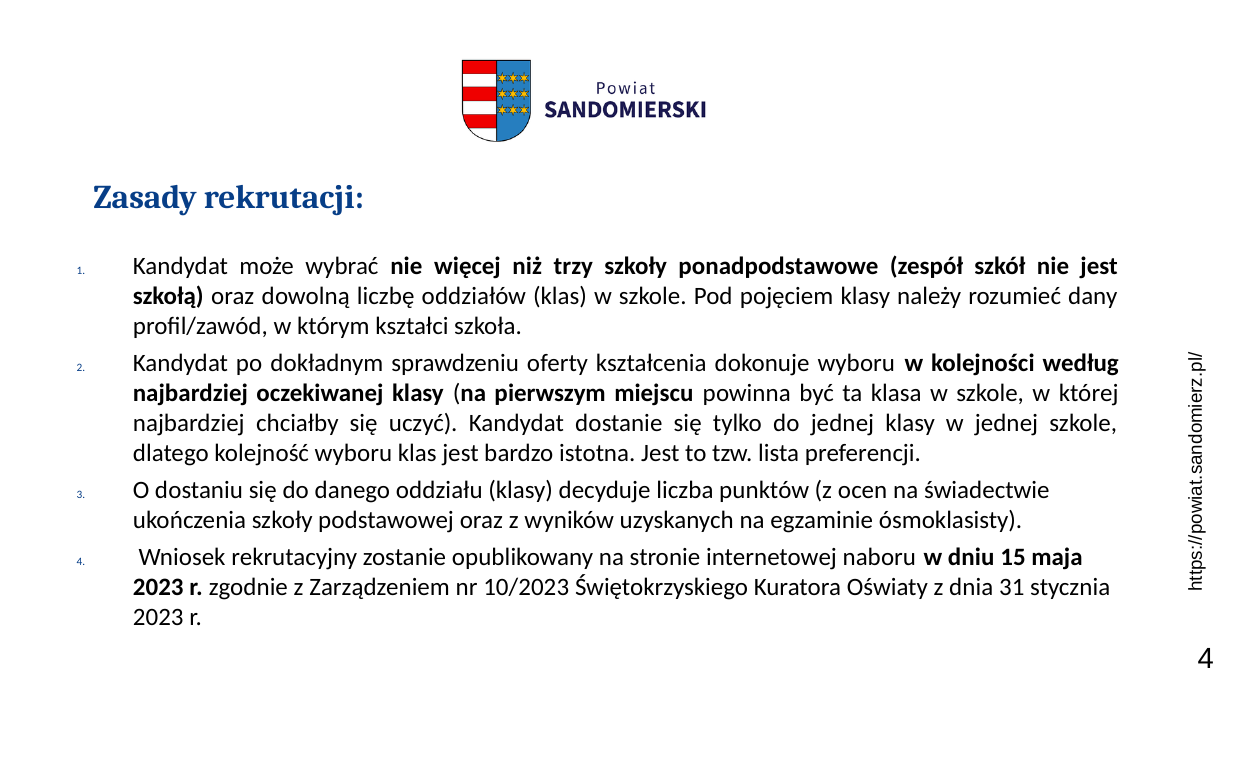

# Zasady rekrutacji:
Kandydat może wybrać nie więcej niż trzy szkoły ponadpodstawowe (zespół szkół nie jest szkołą) oraz dowolną liczbę oddziałów (klas) w szkole. Pod pojęciem klasy należy rozumieć dany profil/zawód, w którym kształci szkoła.
Kandydat po dokładnym sprawdzeniu oferty kształcenia dokonuje wyboru w kolejności według najbardziej oczekiwanej klasy (na pierwszym miejscu powinna być ta klasa w szkole, w której najbardziej chciałby się uczyć). Kandydat dostanie się tylko do jednej klasy w jednej szkole, dlatego kolejność wyboru klas jest bardzo istotna. Jest to tzw. lista preferencji.
O dostaniu się do danego oddziału (klasy) decyduje liczba punktów (z ocen na świadectwie ukończenia szkoły podstawowej oraz z wyników uzyskanych na egzaminie ósmoklasisty).
 Wniosek rekrutacyjny zostanie opublikowany na stronie internetowej naboru w dniu 15 maja 2023 r. zgodnie z Zarządzeniem nr 10/2023 Świętokrzyskiego Kuratora Oświaty z dnia 31 stycznia 2023 r.
https://powiat.sandomierz.pl/